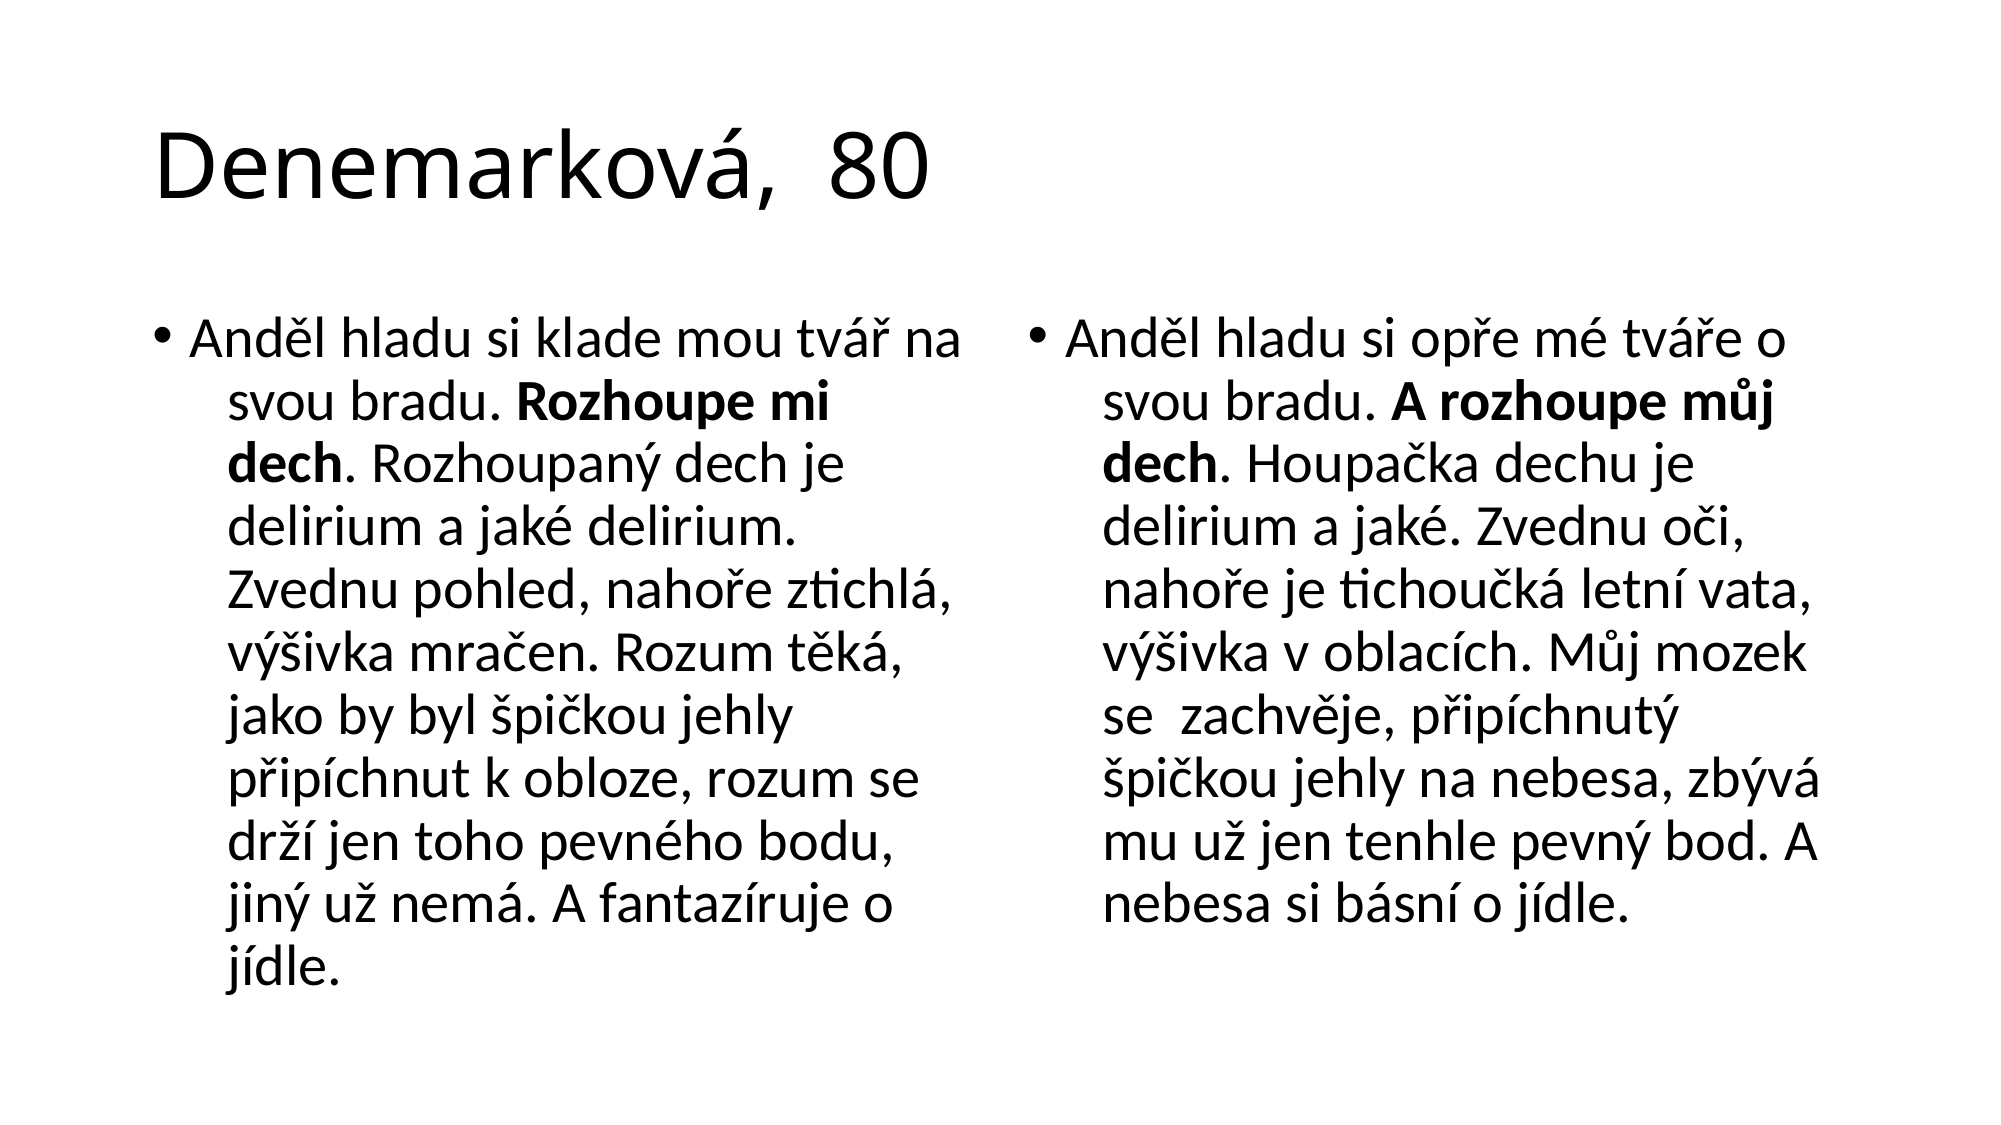

# Denemarková, 80
Anděl hladu si klade mou tvář na svou bradu. Rozhoupe mi dech. Rozhoupaný dech je delirium a jaké delirium. Zvednu pohled, nahoře ztichlá, výšivka mračen. Rozum těká, jako by byl špičkou jehly připíchnut k obloze, rozum se drží jen toho pevného bodu, jiný už nemá. A fantazíruje o jídle.
Anděl hladu si opře mé tváře o svou bradu. A rozhoupe můj dech. Houpačka dechu je delirium a jaké. Zvednu oči, nahoře je tichoučká letní vata, výšivka v oblacích. Můj mozek se zachvěje, připíchnutý špičkou jehly na nebesa, zbývá mu už jen tenhle pevný bod. A nebesa si básní o jídle.